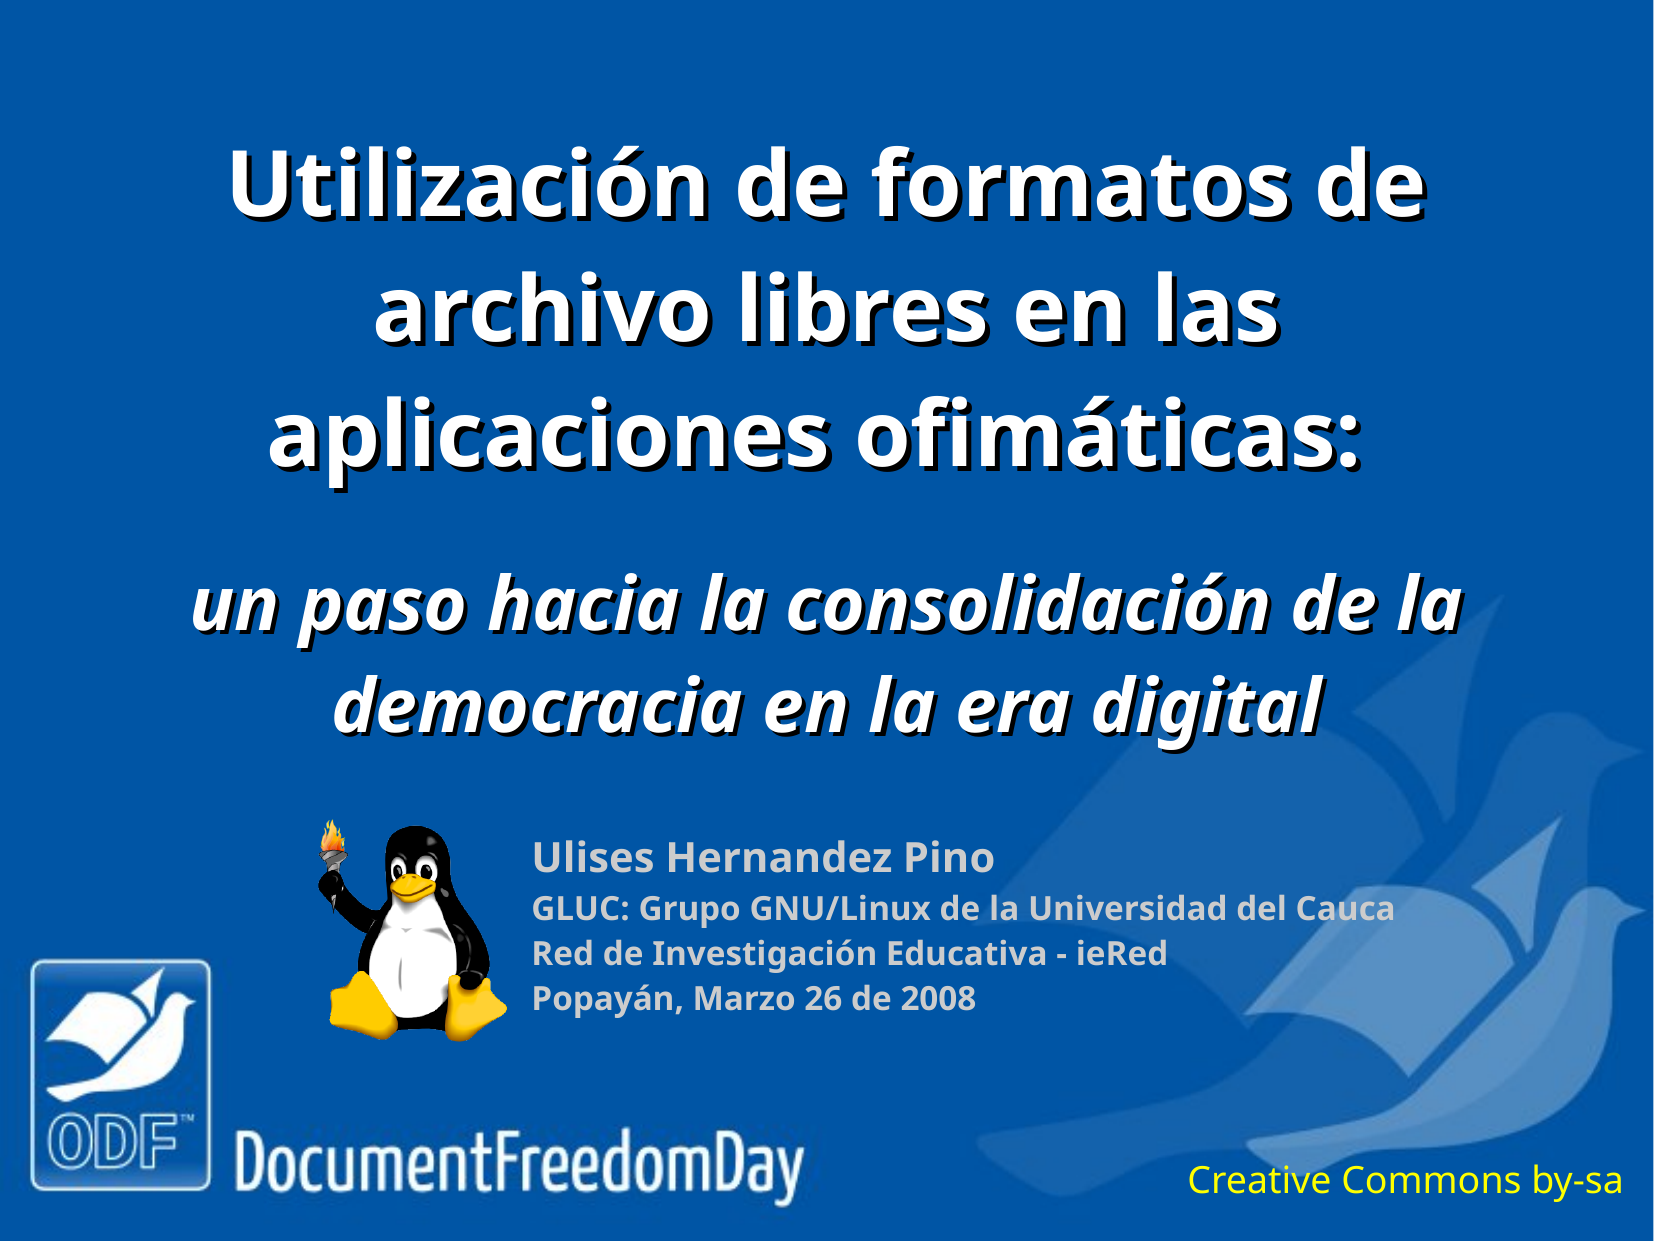

# Utilización de formatos de archivo libres en las aplicaciones ofimáticas: un paso hacia la consolidación de la democracia en la era digital
Ulises Hernandez Pino
GLUC: Grupo GNU/Linux de la Universidad del Cauca
Red de Investigación Educativa - ieRed
Popayán, Marzo 26 de 2008
Creative Commons by-sa